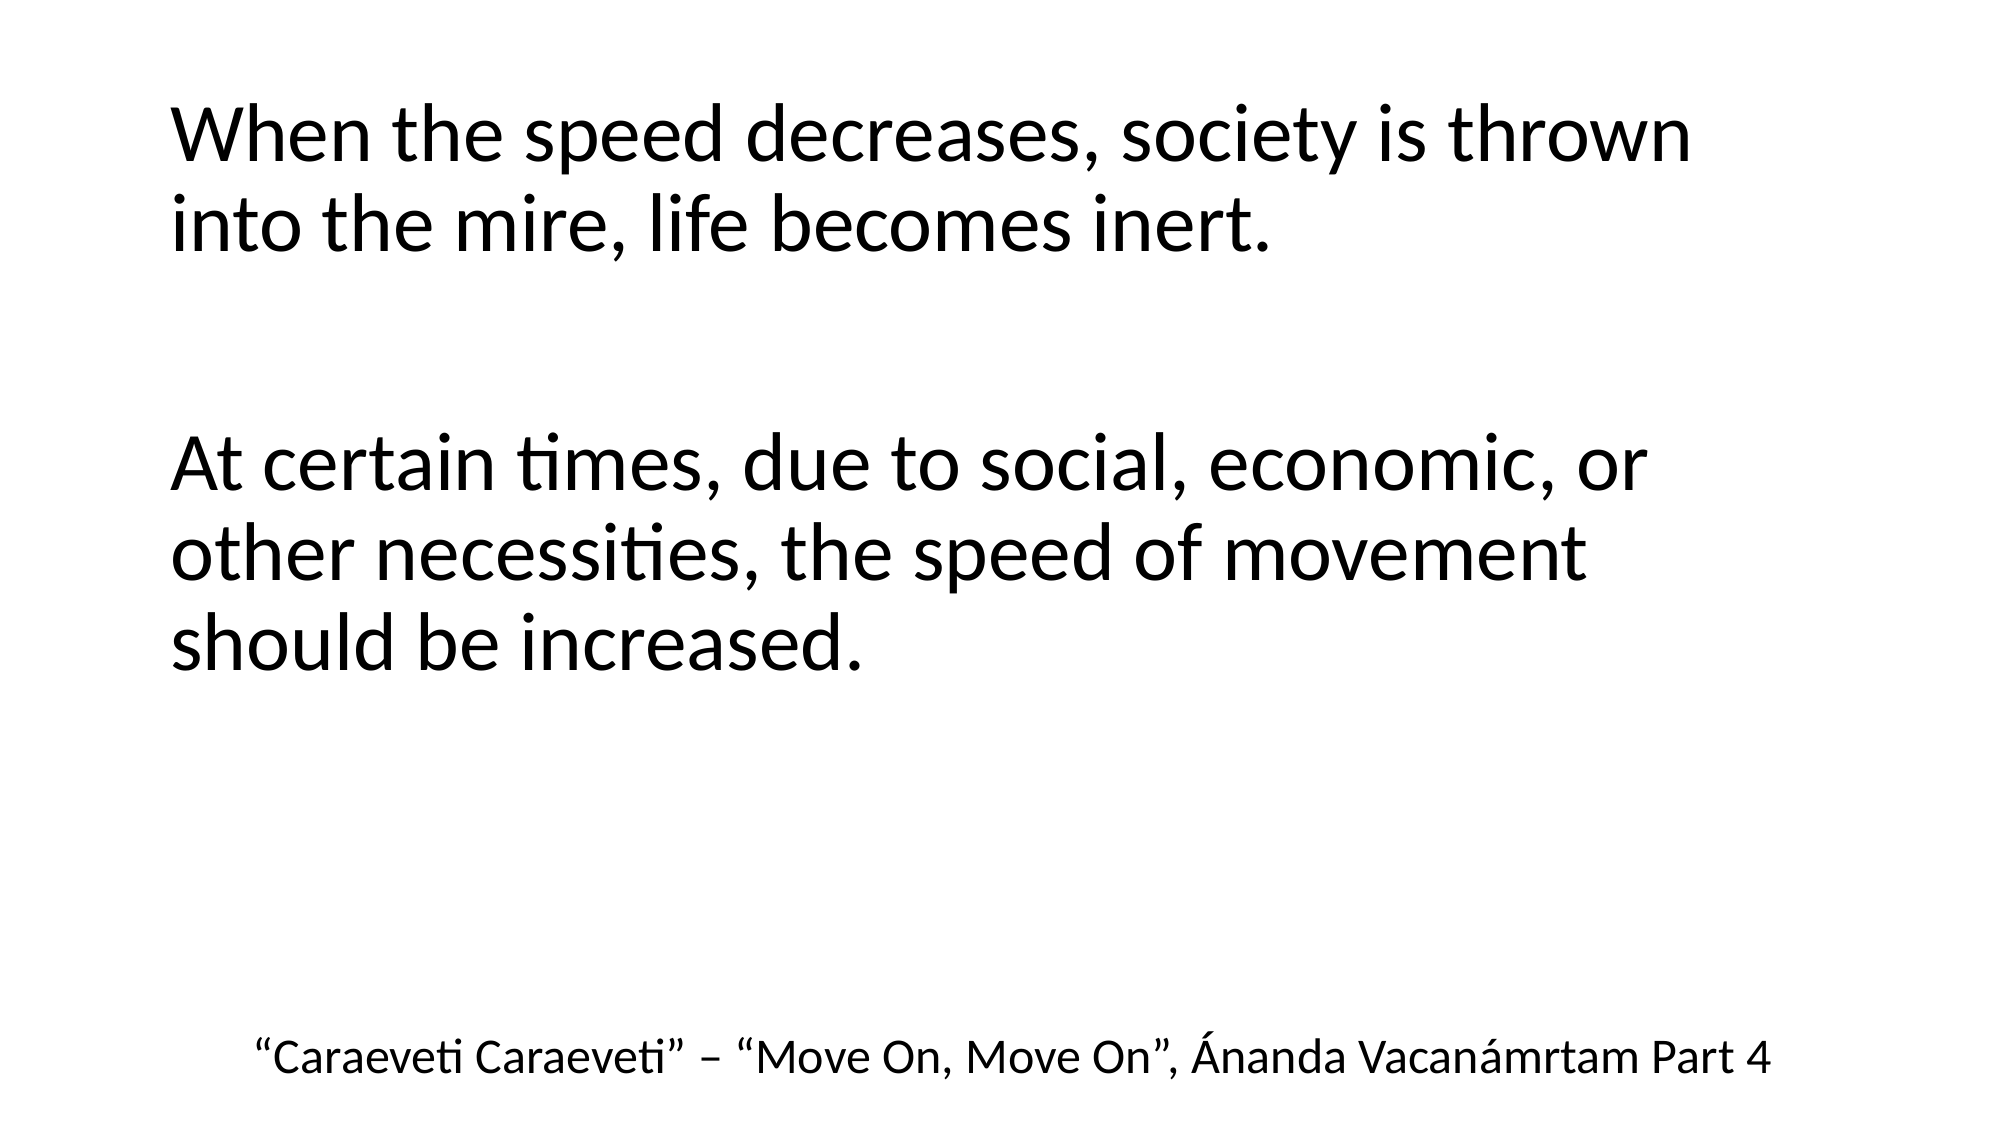

# When the speed decreases, society is thrown into the mire, life becomes inert.
At certain times, due to social, economic, or other necessities, the speed of movement should be increased.
“Caraeveti Caraeveti” – “Move On, Move On”, Ánanda Vacanámrtam Part 4